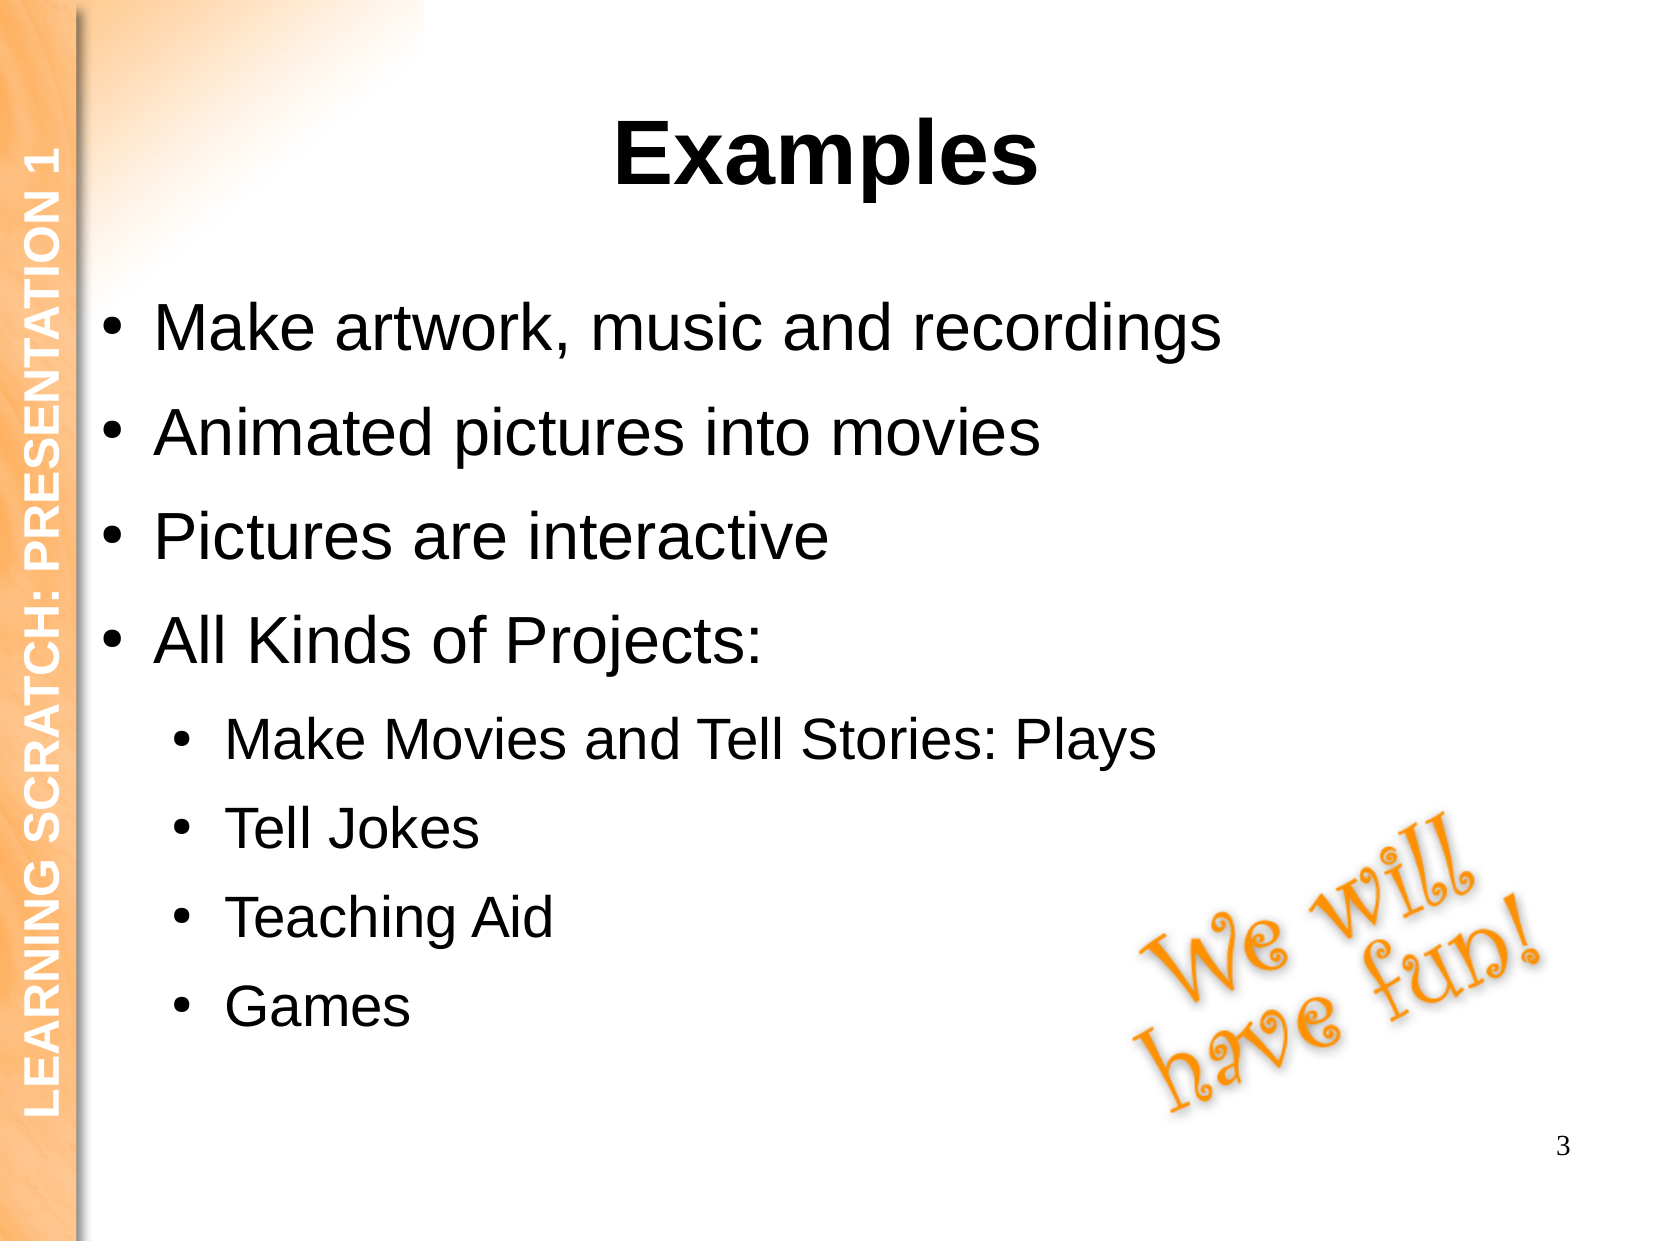

# Examples
Make artwork, music and recordings
Animated pictures into movies
Pictures are interactive
All Kinds of Projects:
Make Movies and Tell Stories: Plays
Tell Jokes
Teaching Aid
Games
3